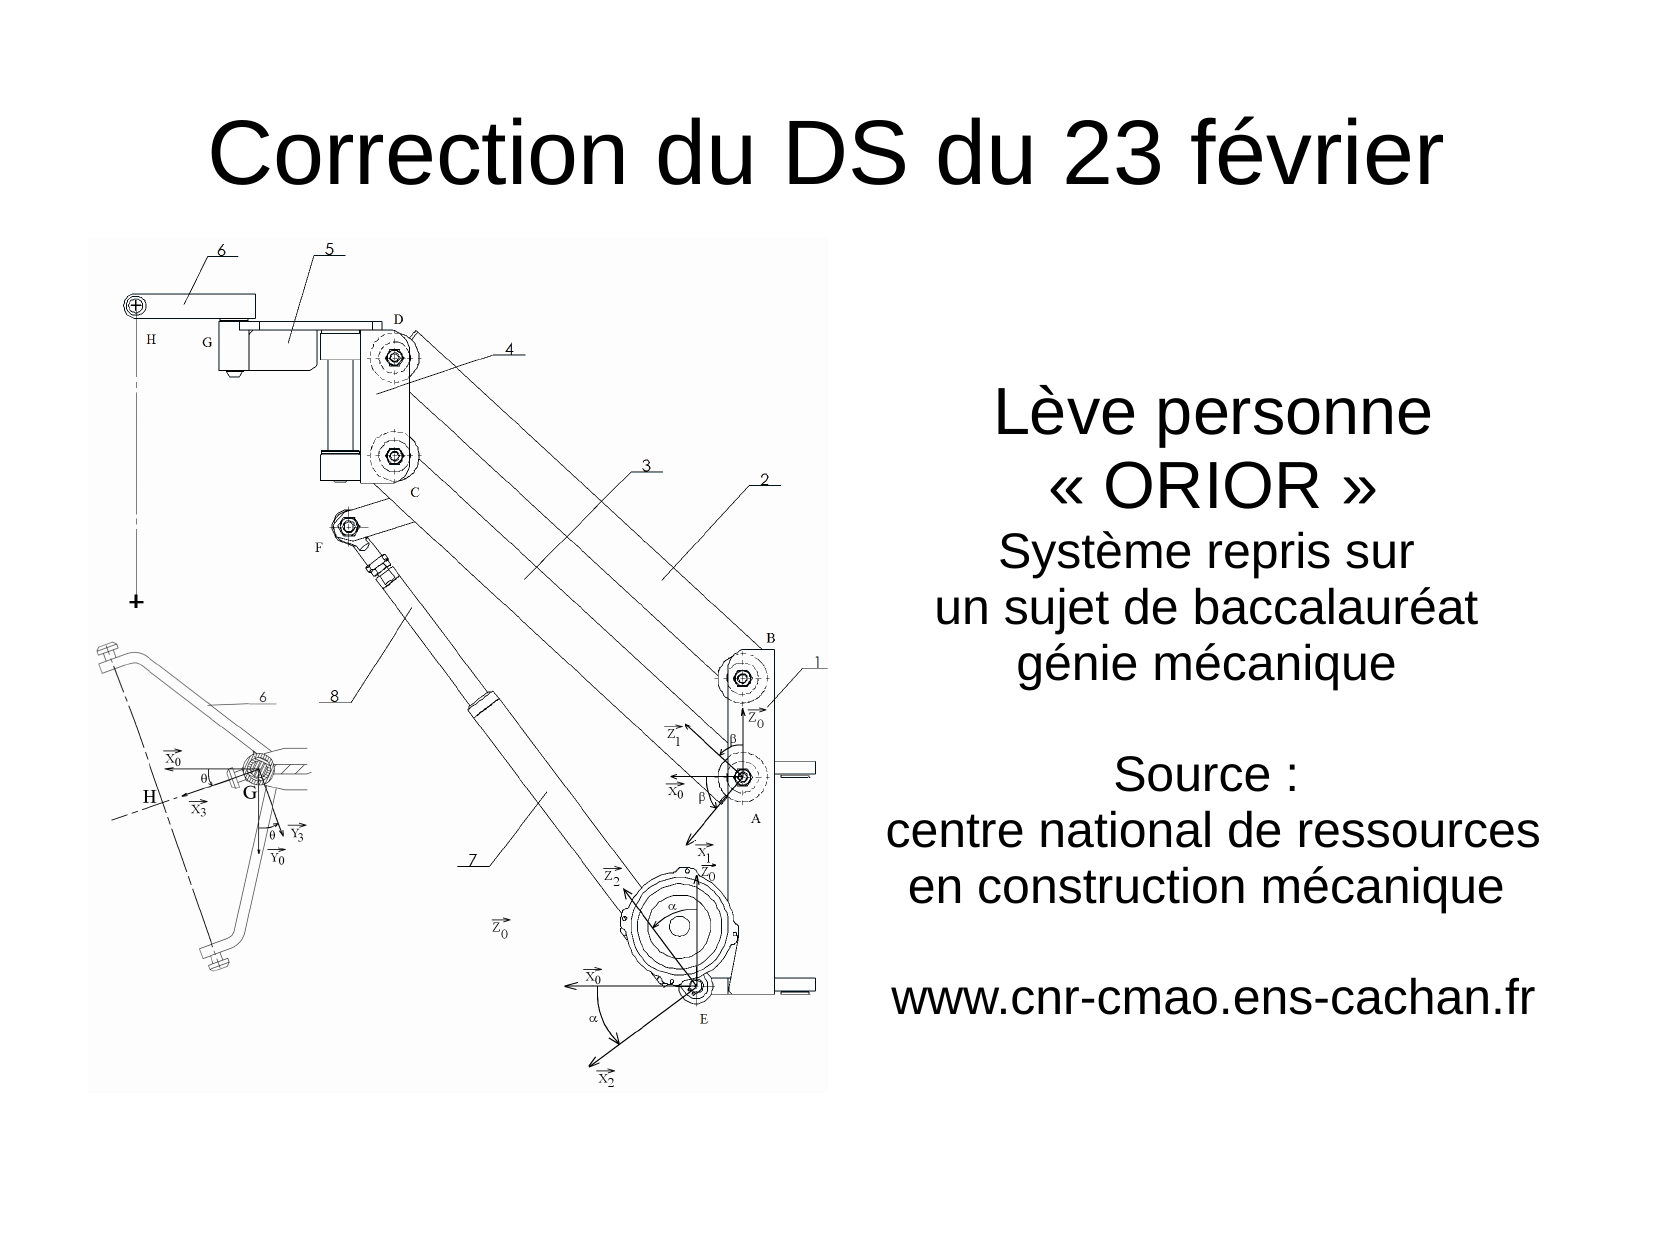

# Correction du DS du 23 février
Lève personne « ORIOR »
Système repris sur
un sujet de baccalauréat
génie mécanique
Source :
centre national de ressources en construction mécanique
www.cnr-cmao.ens-cachan.fr